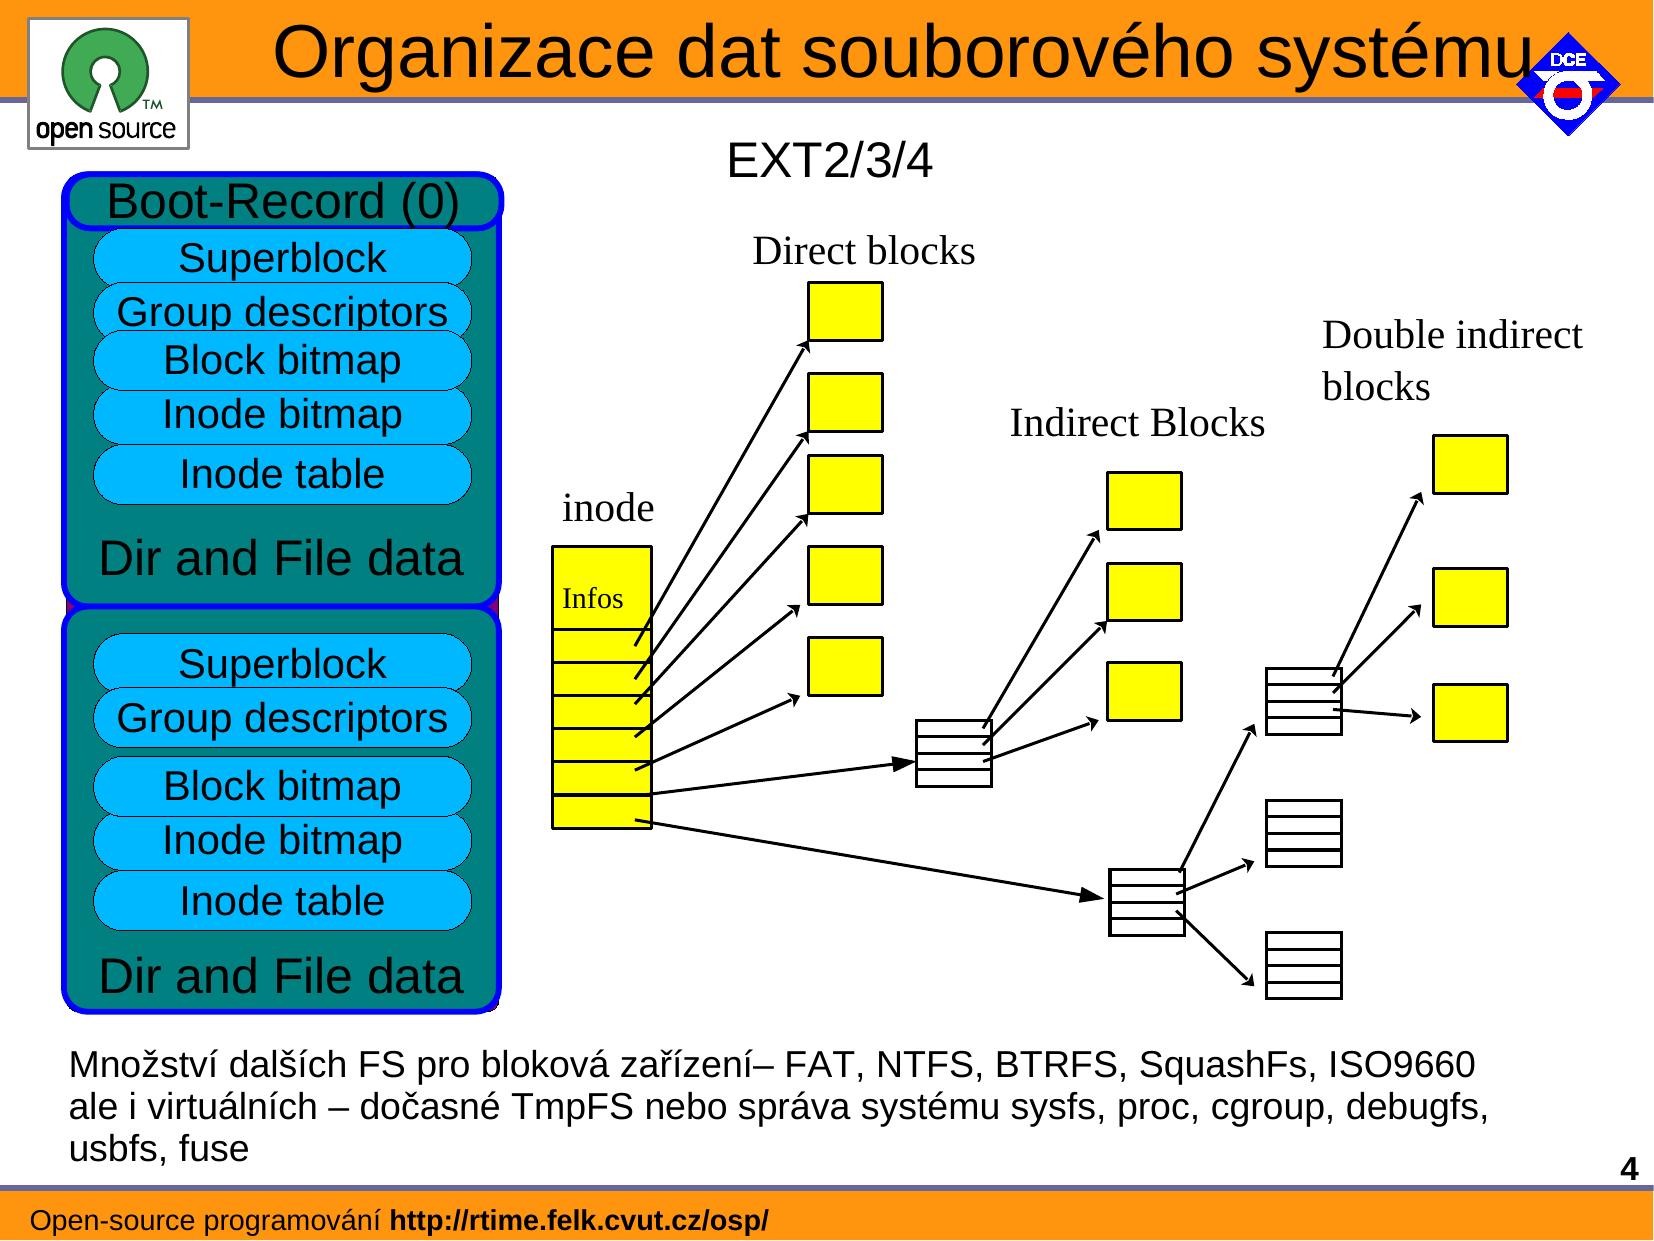

# Organizace dat souborového systému
EXT2/3/4
Dir and File data
Boot-Record (0)
Superblock
Group descriptors
Block bitmap
Inode bitmap
Inode table
Dir and File data
Superblock
Group descriptors
Block bitmap
Inode bitmap
Inode table
Direct blocks
Double indirect
blocks
Indirect Blocks
inode
Infos
Množství dalších FS pro bloková zařízení– FAT, NTFS, BTRFS, SquashFs, ISO9660
ale i virtuálních – dočasné TmpFS nebo správa systému sysfs, proc, cgroup, debugfs, usbfs, fuse